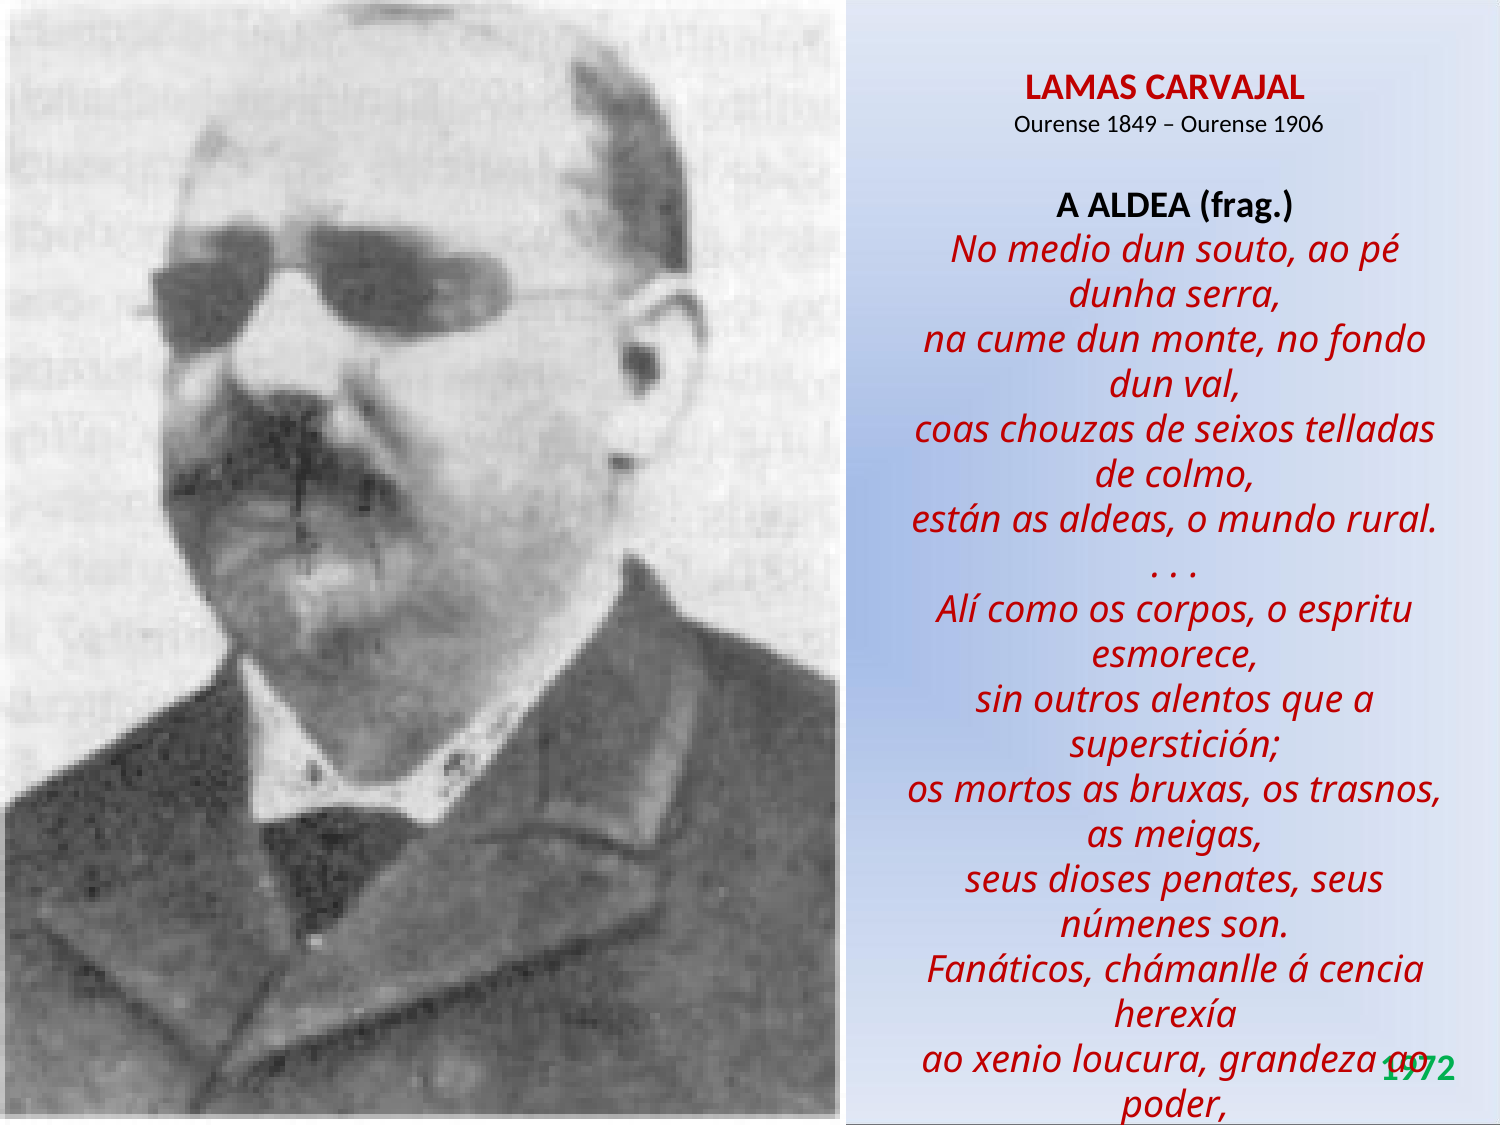

LAMAS CARVAJAL
Ourense 1849 – Ourense 1906
A ALDEA (frag.)
No medio dun souto, ao pé dunha serra,
na cume dun monte, no fondo dun val,
coas chouzas de seixos telladas de colmo,
están as aldeas, o mundo rural.
. . .
Alí como os corpos, o espritu esmorece,
sin outros alentos que a superstición;
os mortos as bruxas, os trasnos, as meigas,
seus dioses penates, seus númenes son.
Fanáticos, chámanlle á cencia herexía
ao xenio loucura, grandeza ao poder,
valor á osadía, ao medo pacencia,
á usura comercio, vergonza ao non ter.
. . .
Alí, os caciques engordan e chegan
a ricos sin teren nin rentas nin bés,
namentras o triste maestro de escola,
un ánema en pena de fraco parés.
1972